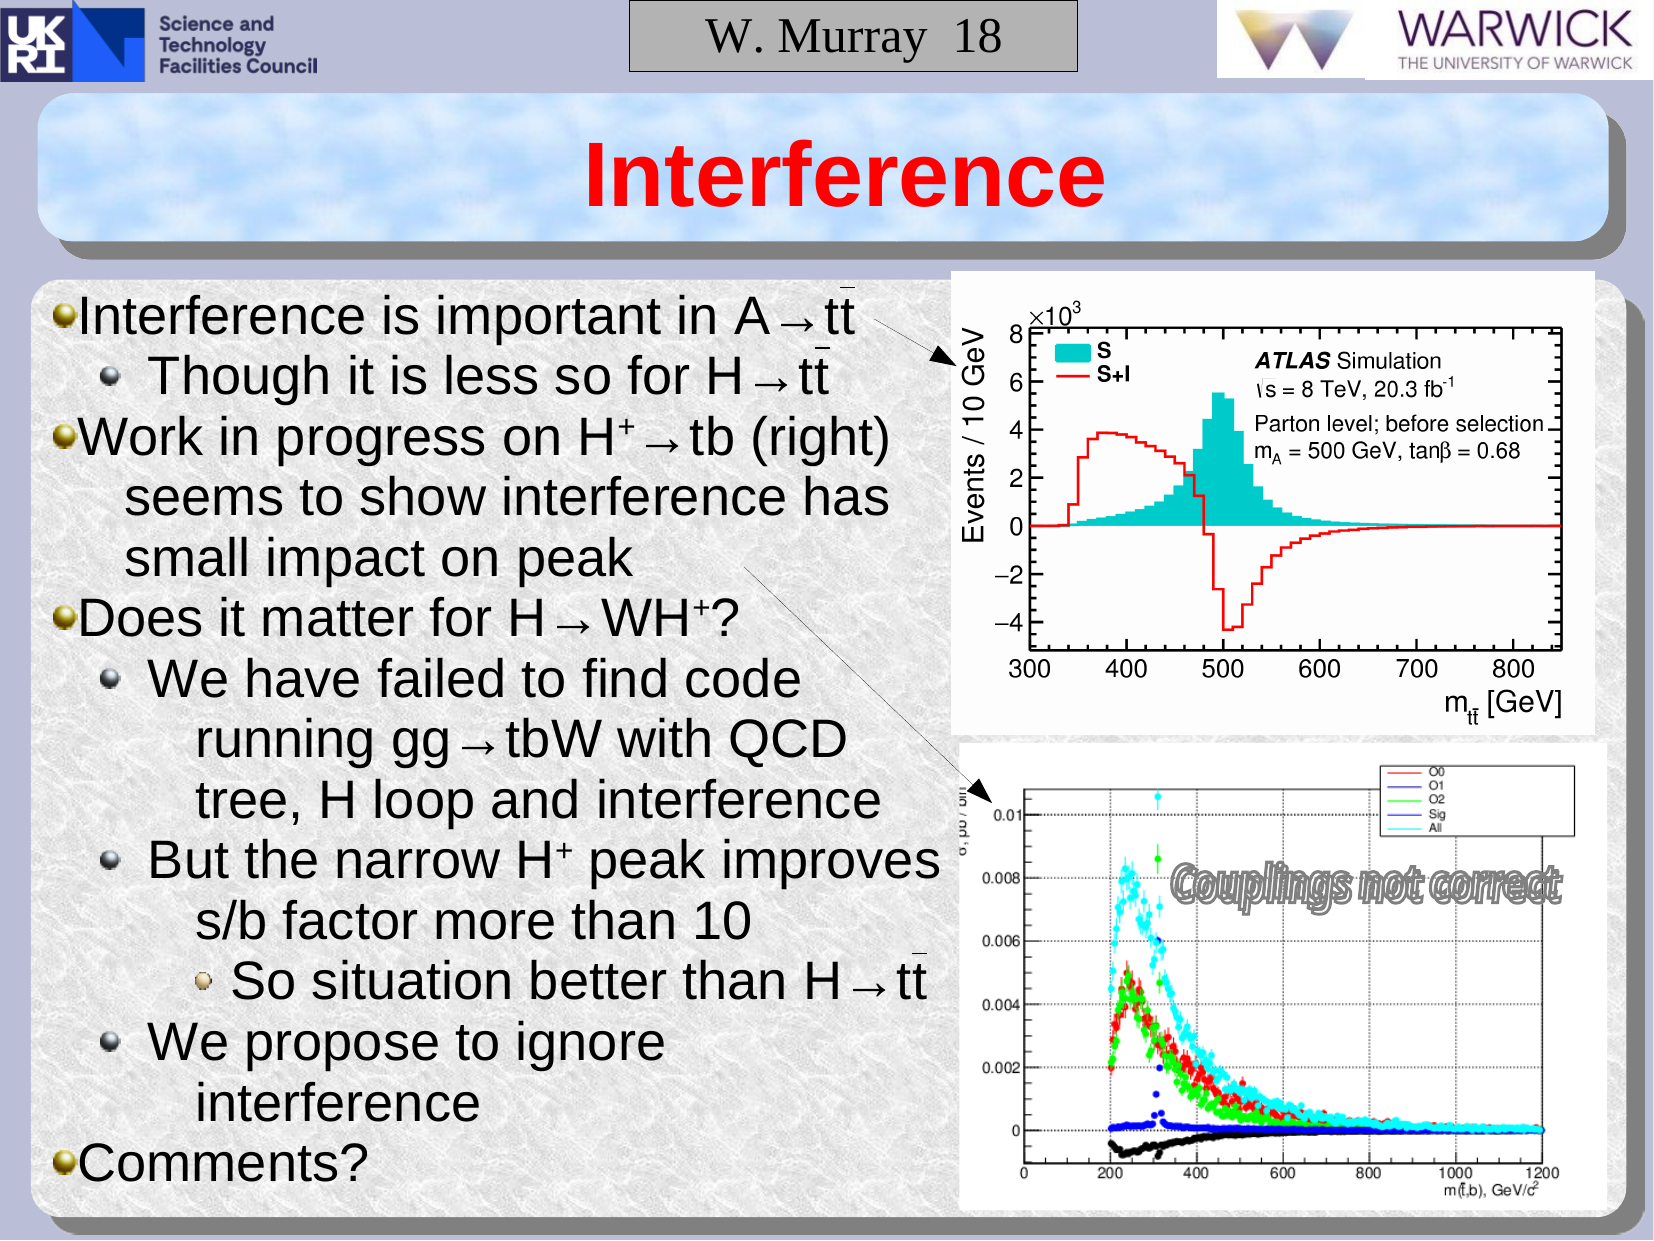

# Interference
Interference is important in A→tt
Though it is less so for H→tt
Work in progress on H+→tb (right) seems to show interference has small impact on peak
Does it matter for H→WH+?
We have failed to find code running gg→tbW with QCD tree, H loop and interference
But the narrow H+ peak improves s/b factor more than 10
So situation better than H→tt
We propose to ignore interference
Comments?
Couplings not correct